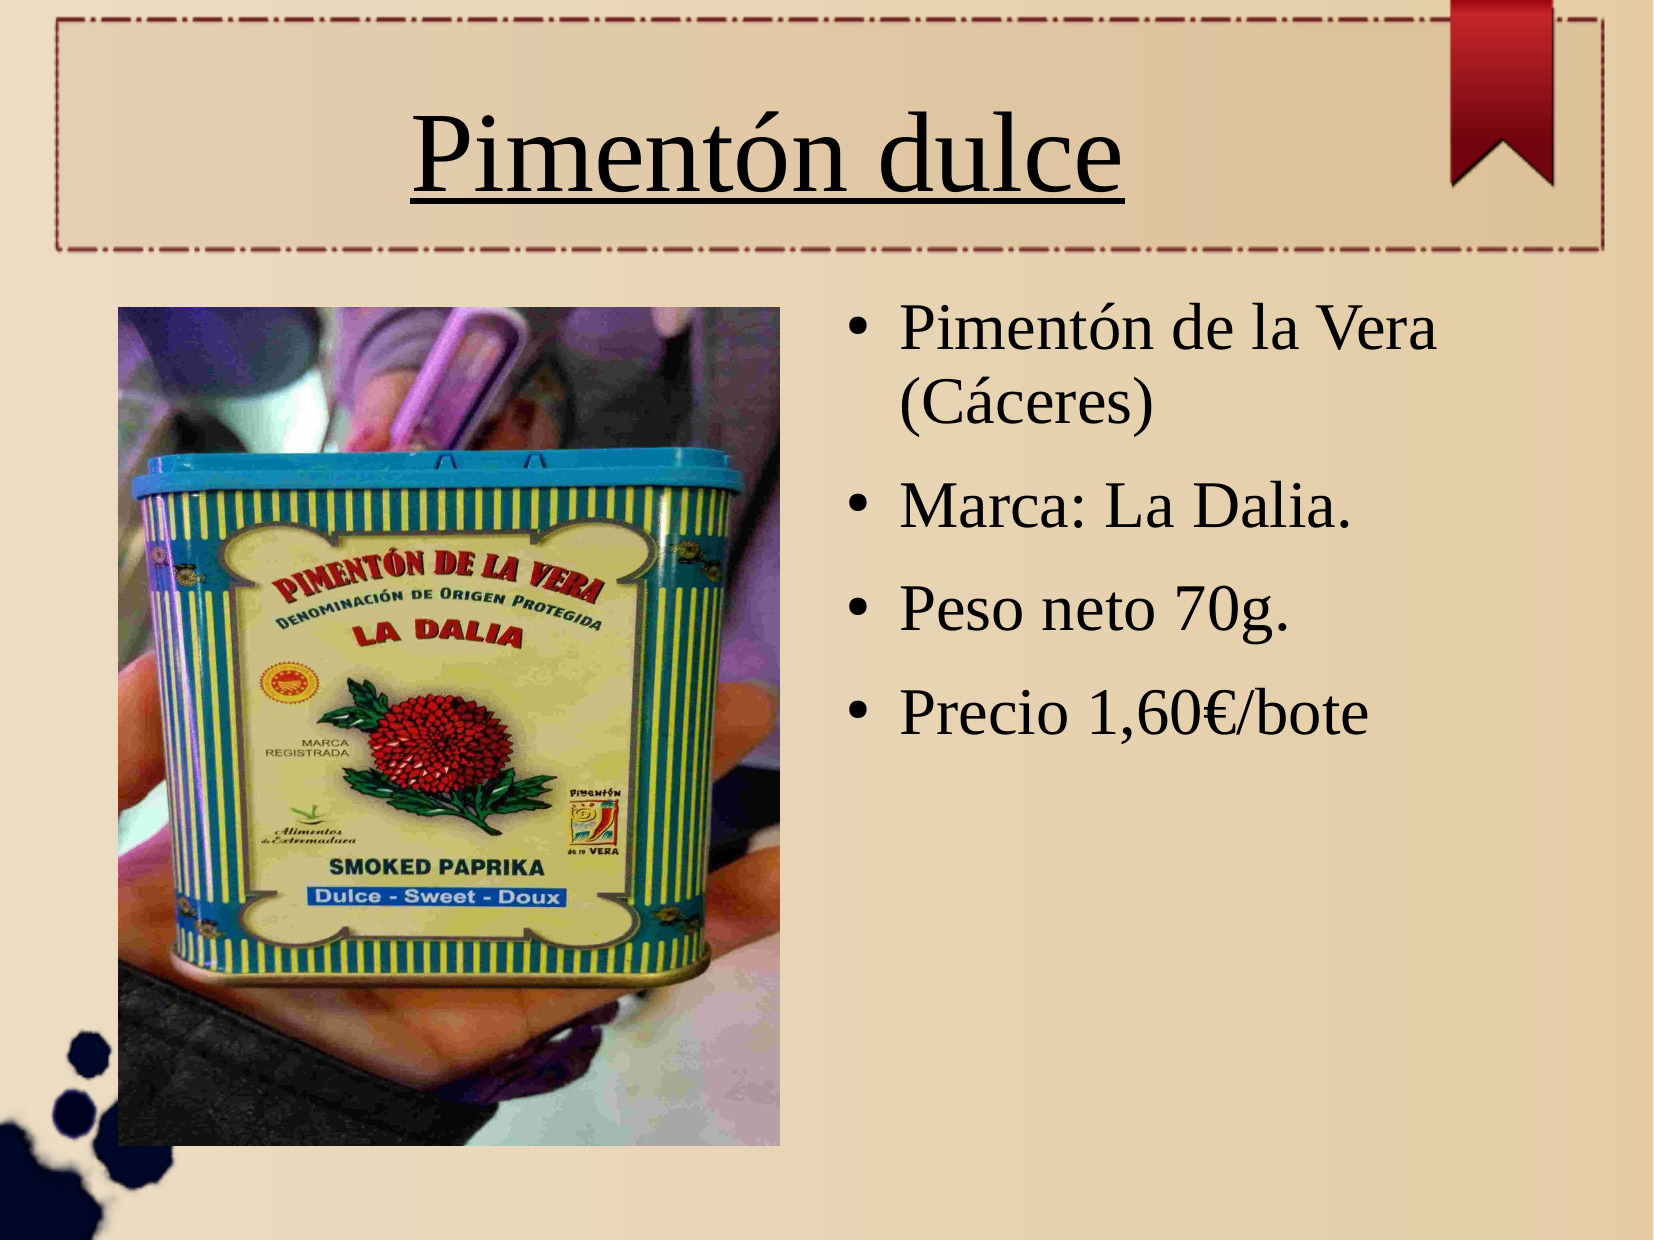

# Pimentón dulce
Pimentón de la Vera (Cáceres)
Marca: La Dalia.
Peso neto 70g.
Precio 1,60€/bote